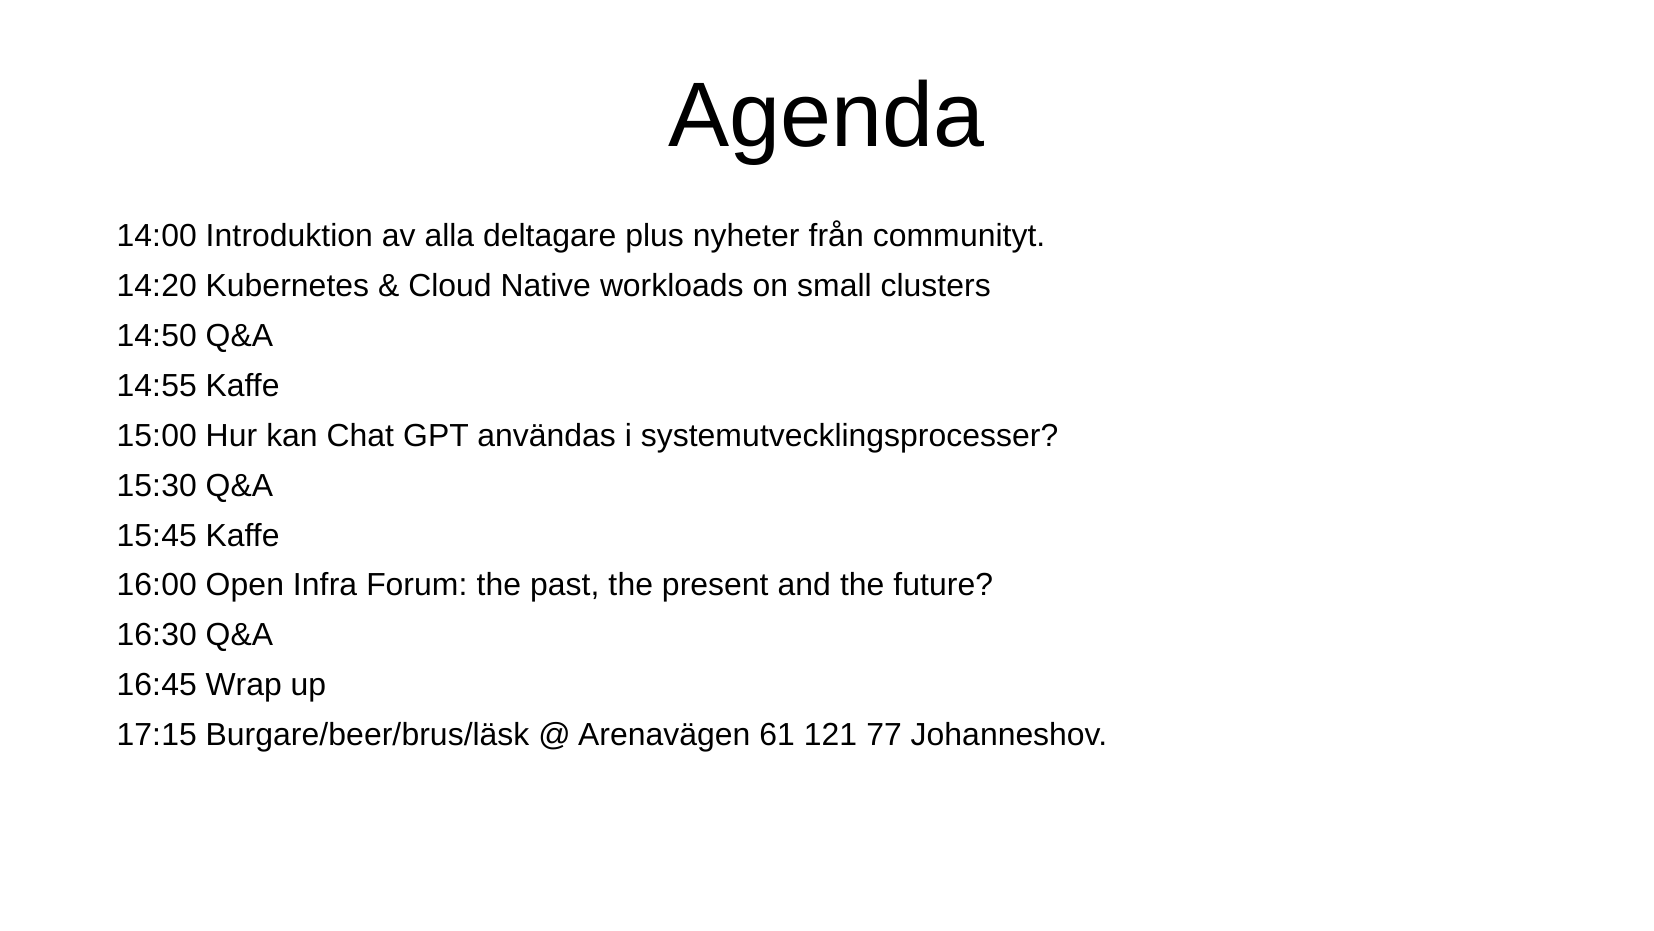

# Agenda
14:00 Introduktion av alla deltagare plus nyheter från communityt.
14:20 Kubernetes & Cloud Native workloads on small clusters
14:50 Q&A
14:55 Kaffe
15:00 Hur kan Chat GPT användas i systemutvecklingsprocesser?
15:30 Q&A
15:45 Kaffe
16:00 Open Infra Forum: the past, the present and the future?
16:30 Q&A
16:45 Wrap up
17:15 Burgare/beer/brus/läsk @ Arenavägen 61 121 77 Johanneshov.